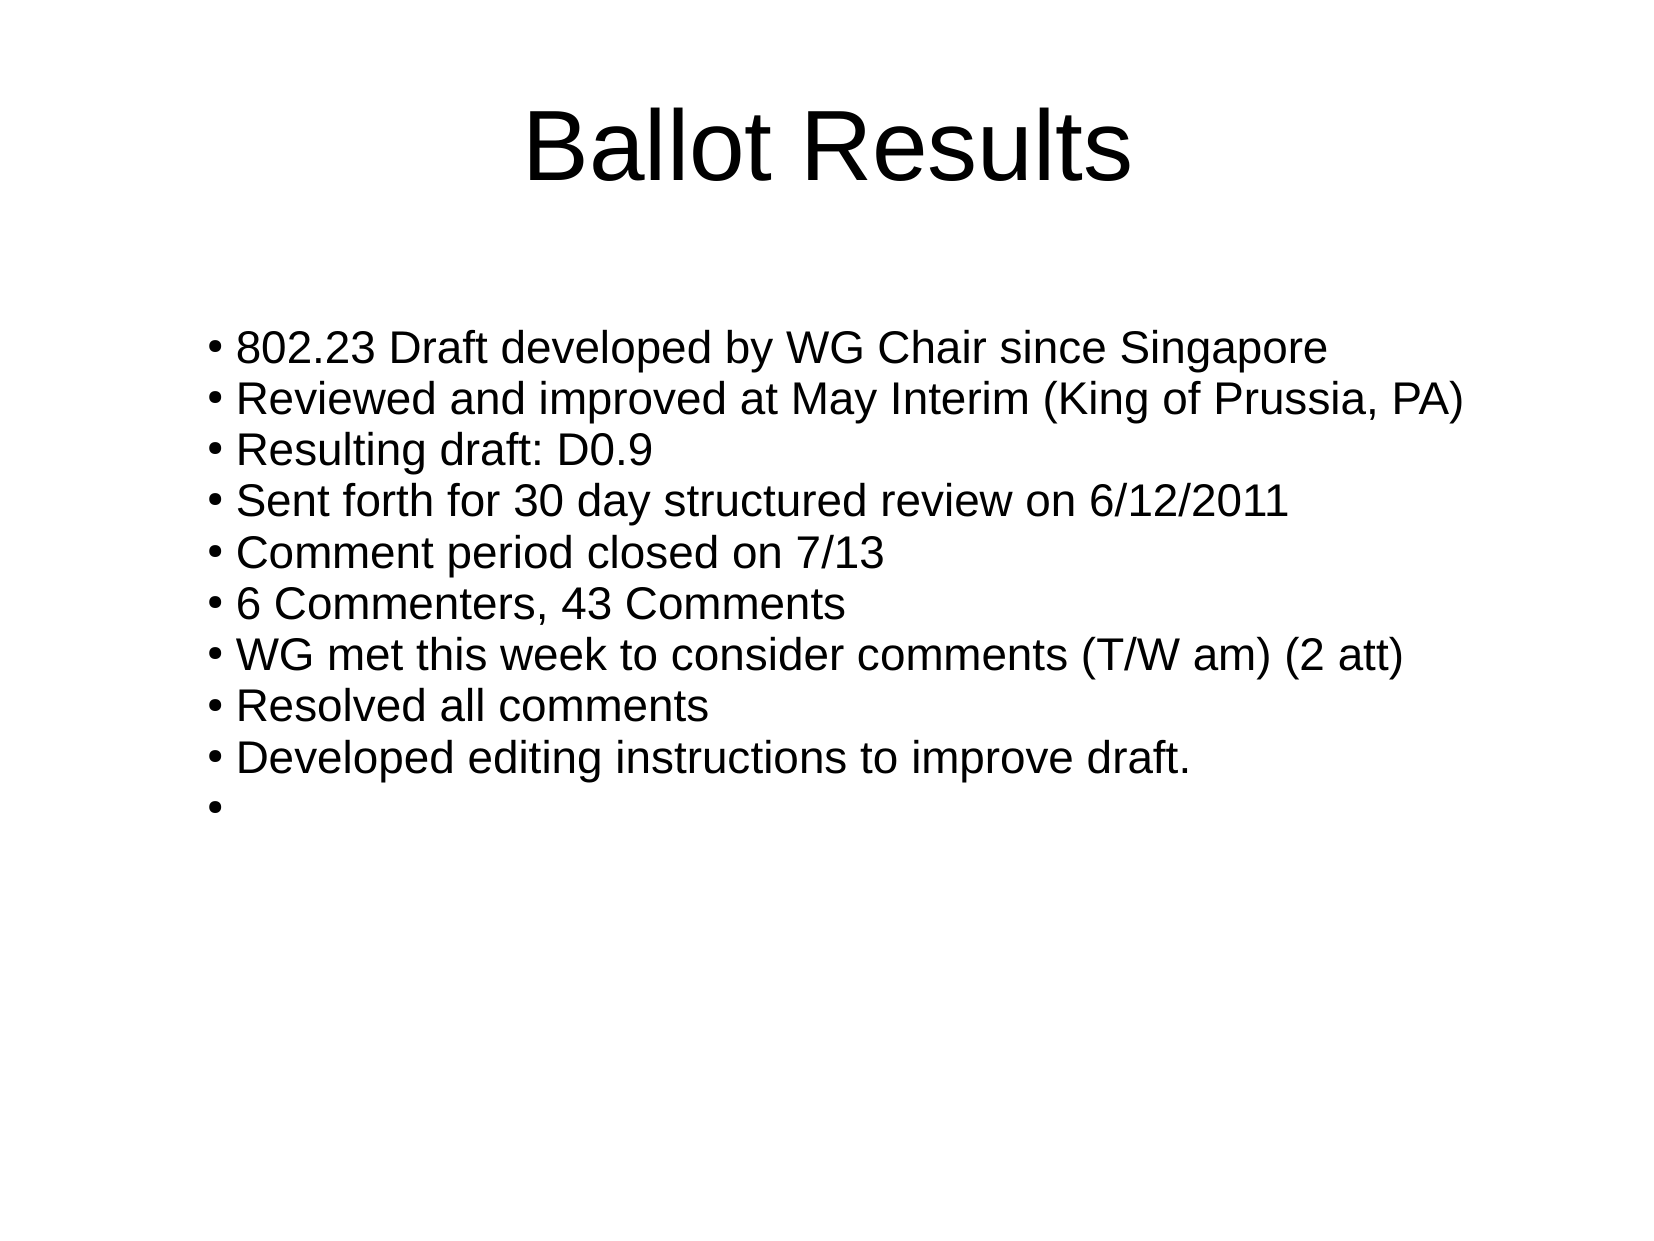

Ballot Results
 802.23 Draft developed by WG Chair since Singapore
 Reviewed and improved at May Interim (King of Prussia, PA)
 Resulting draft: D0.9
 Sent forth for 30 day structured review on 6/12/2011
 Comment period closed on 7/13
 6 Commenters, 43 Comments
 WG met this week to consider comments (T/W am) (2 att)
 Resolved all comments
 Developed editing instructions to improve draft.